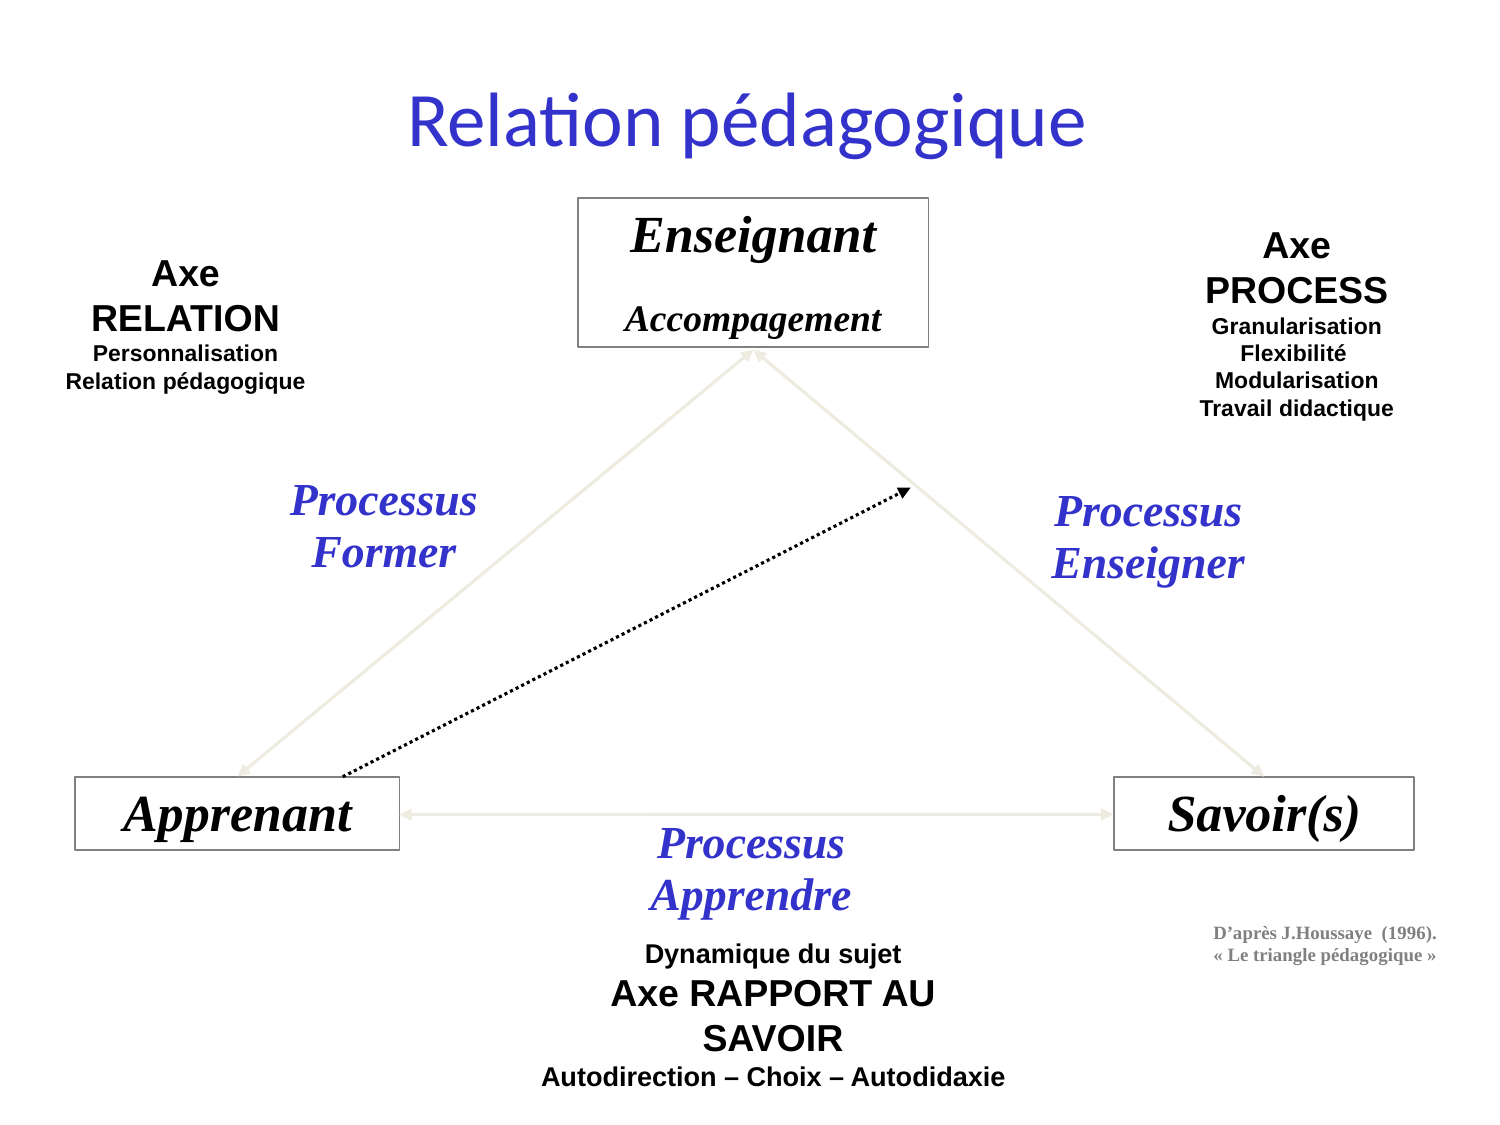

# Relation pédagogique
Enseignant
Accompagement
Axe PROCESS
Granularisation Flexibilité Modularisation
Travail didactique
Axe RELATION
Personnalisation
Relation pédagogique
Processus Former
Processus
Enseigner
Apprenant
Savoir(s)
Processus Apprendre
D’après J.Houssaye (1996). « Le triangle pédagogique »
Dynamique du sujet
Axe RAPPORT AU SAVOIR
Autodirection – Choix – Autodidaxie